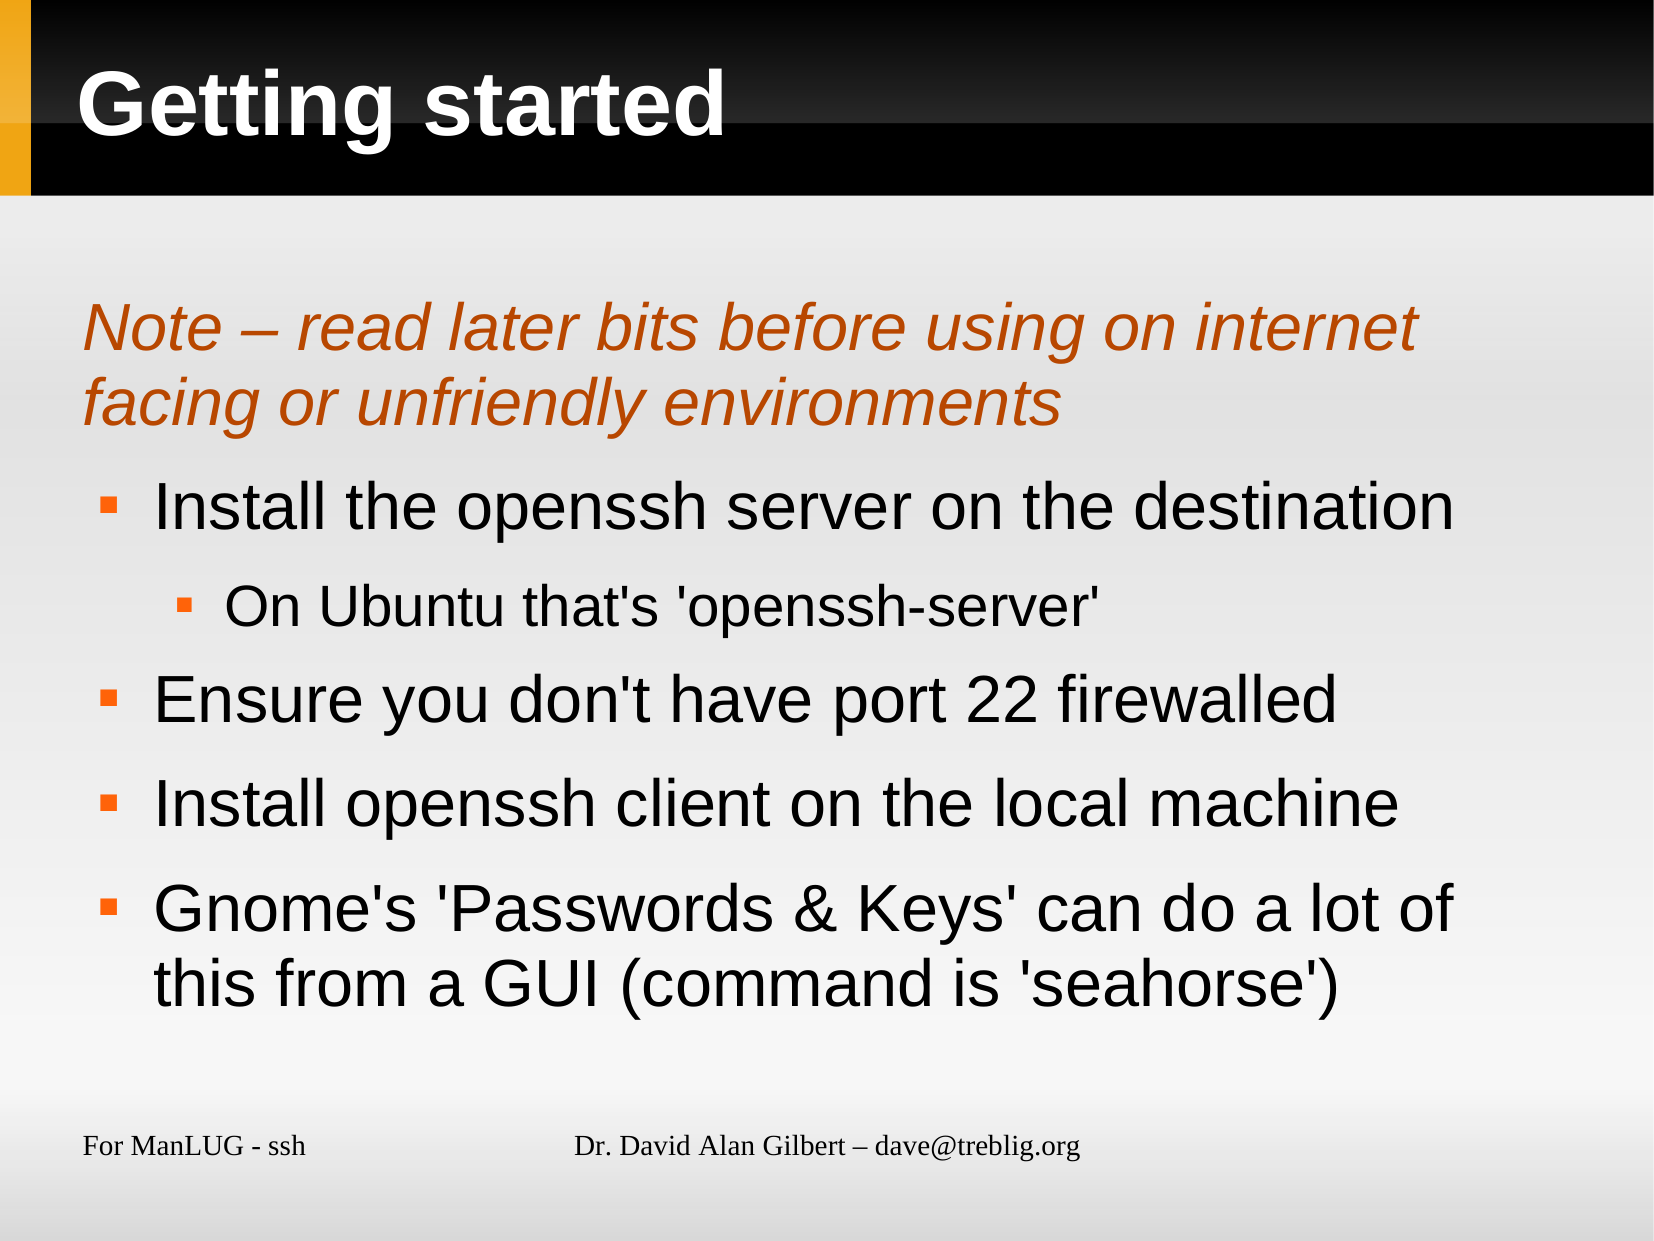

# Getting started
Note – read later bits before using on internet facing or unfriendly environments
Install the openssh server on the destination
On Ubuntu that's 'openssh-server'
Ensure you don't have port 22 firewalled
Install openssh client on the local machine
Gnome's 'Passwords & Keys' can do a lot of this from a GUI (command is 'seahorse')